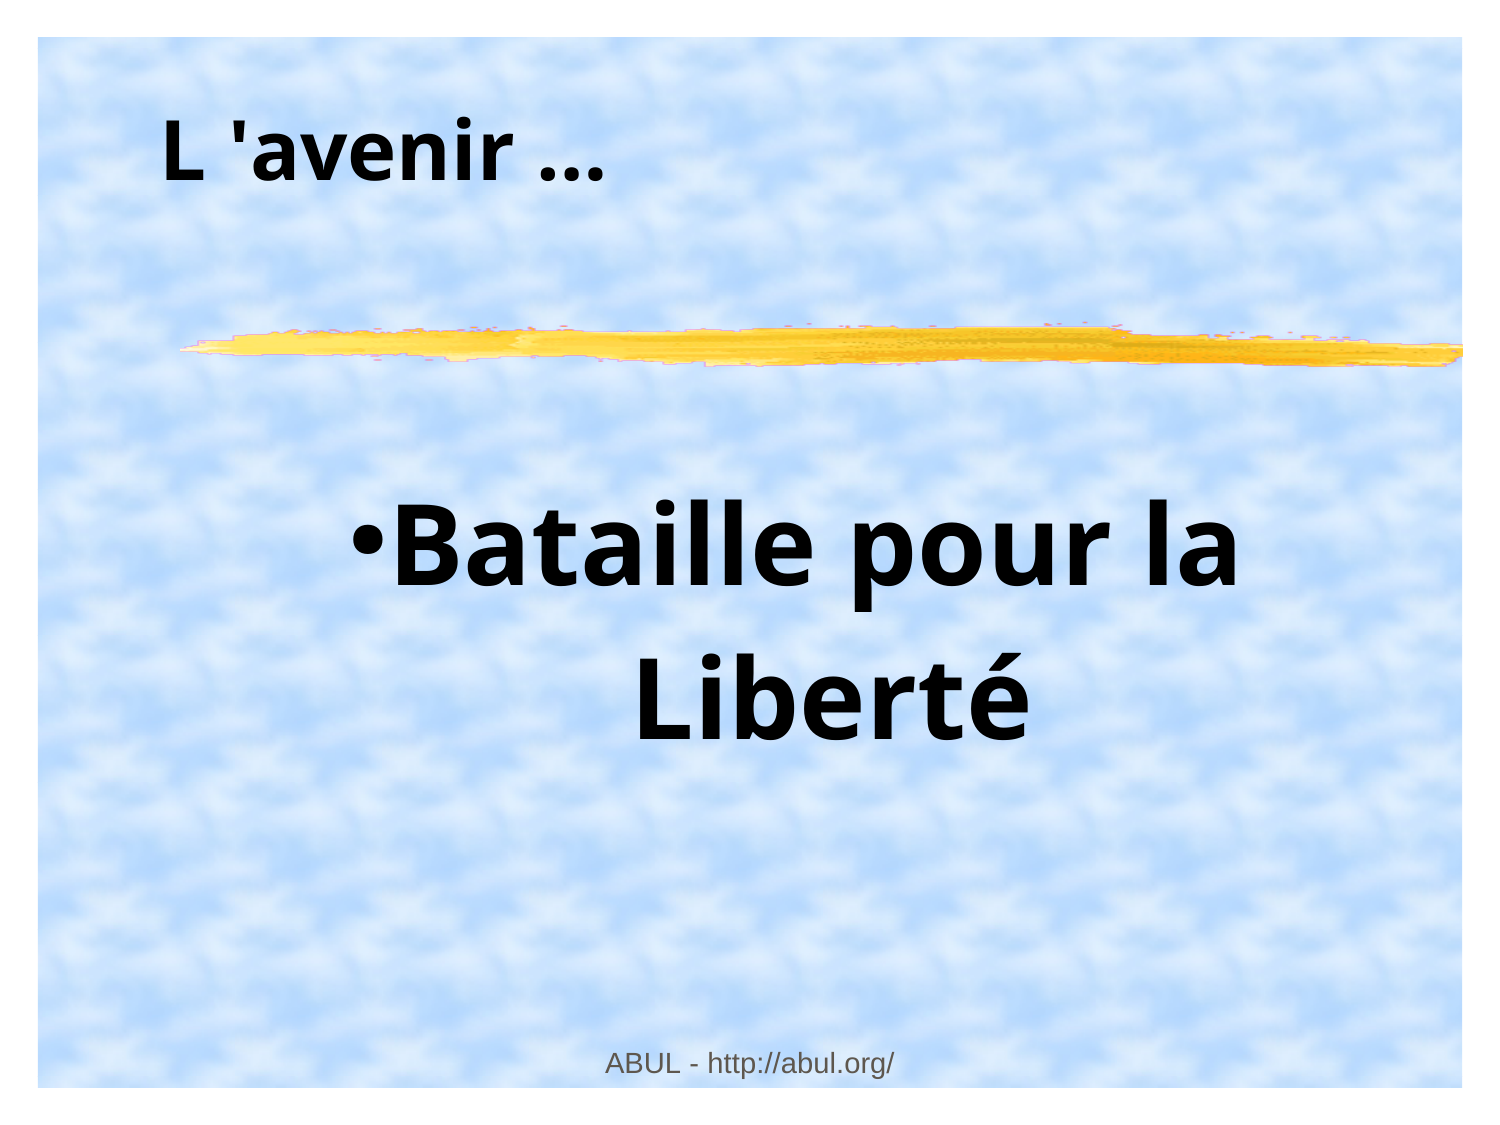

# L 'avenir …
Bataille pour la Liberté